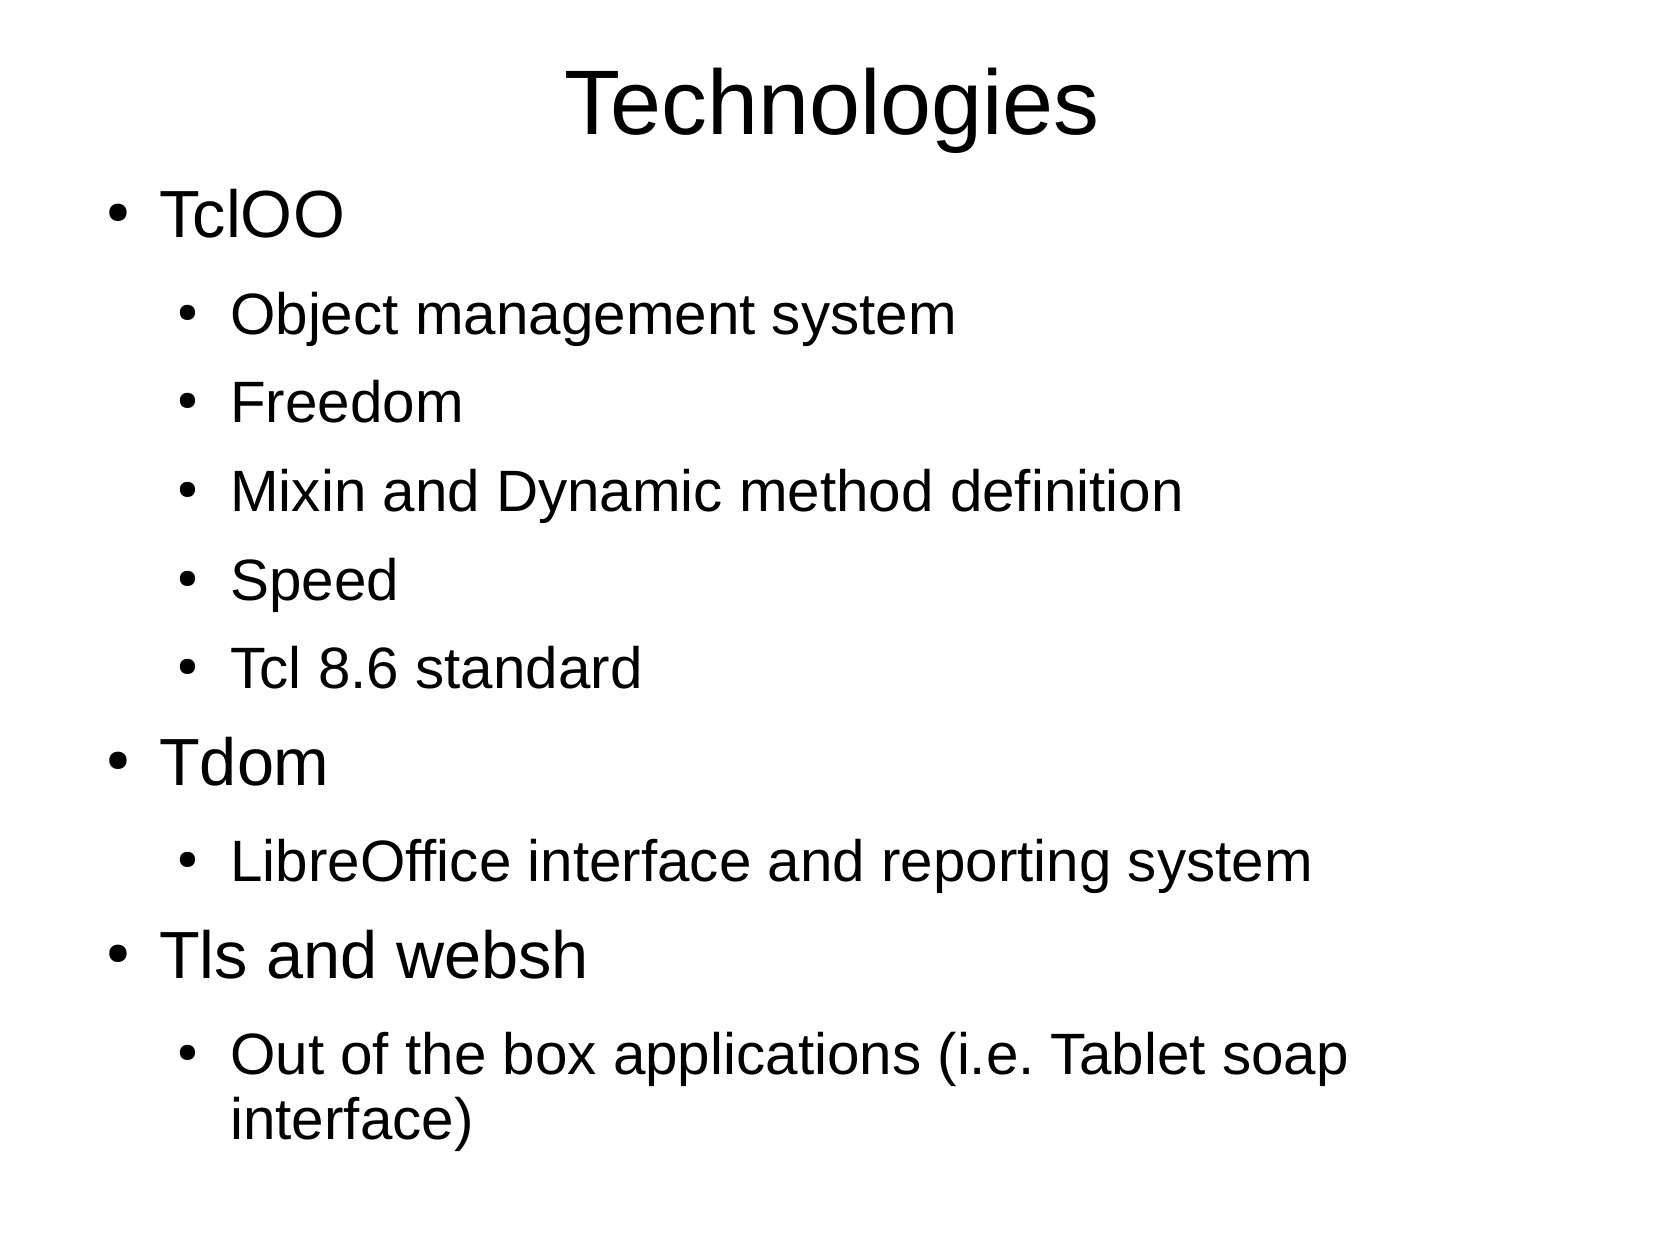

# Technologies
TclOO
Object management system
Freedom
Mixin and Dynamic method definition
Speed
Tcl 8.6 standard
Tdom
LibreOffice interface and reporting system
Tls and websh
Out of the box applications (i.e. Tablet soap interface)